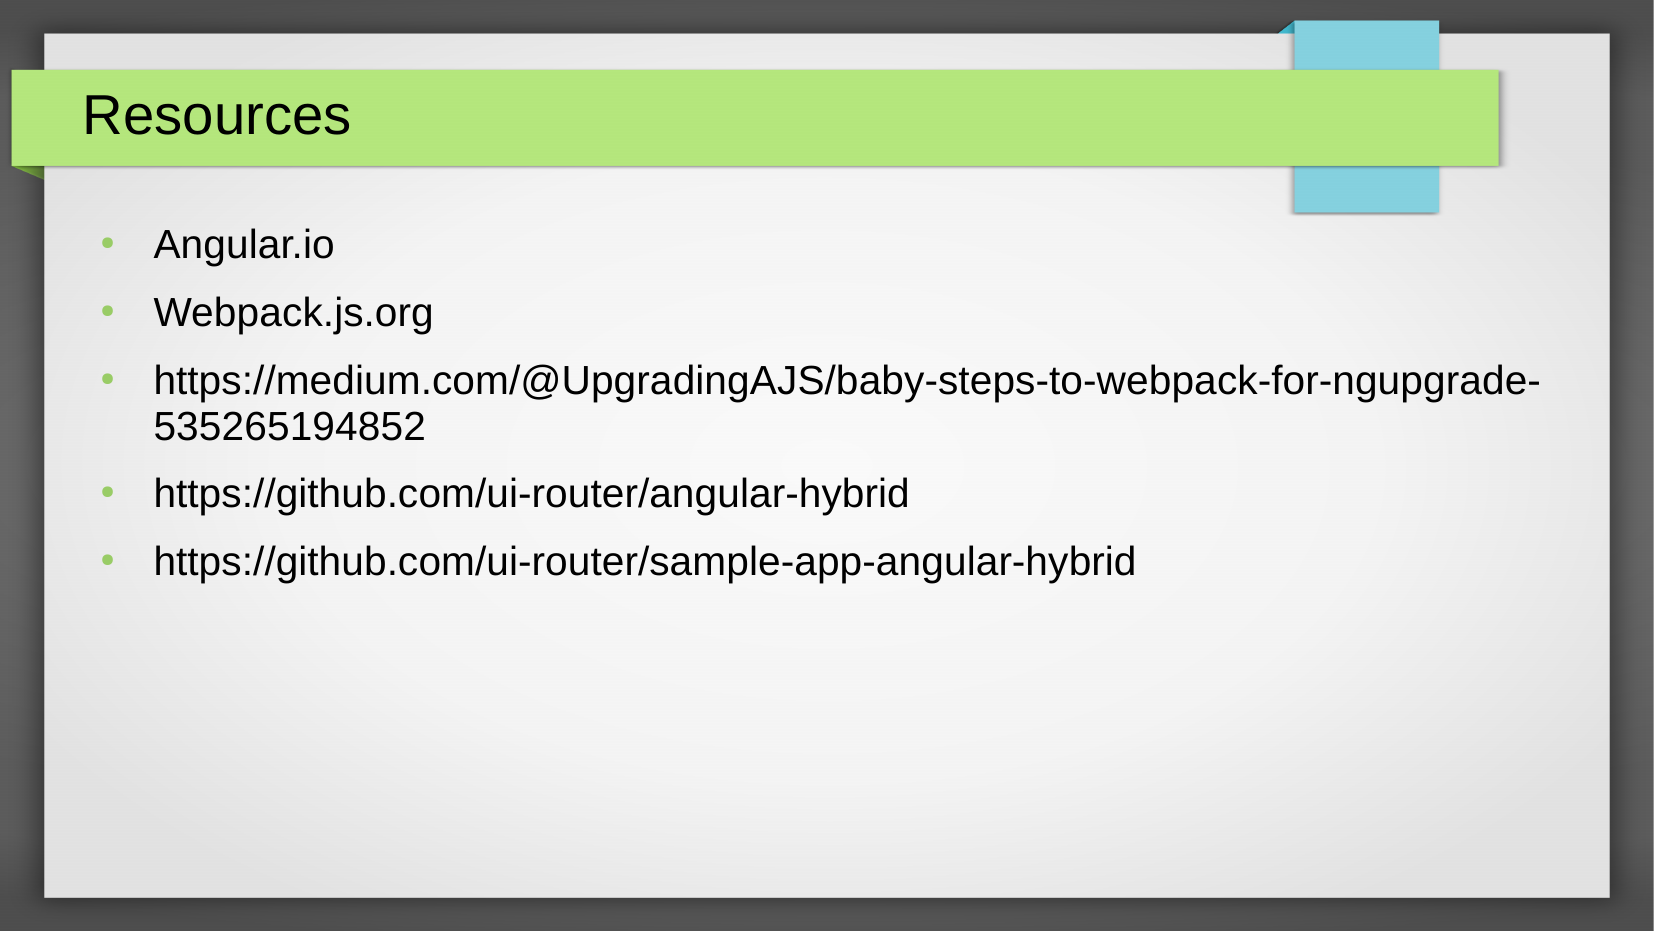

# Resources
Angular.io
Webpack.js.org
https://medium.com/@UpgradingAJS/baby-steps-to-webpack-for-ngupgrade-535265194852
https://github.com/ui-router/angular-hybrid
https://github.com/ui-router/sample-app-angular-hybrid